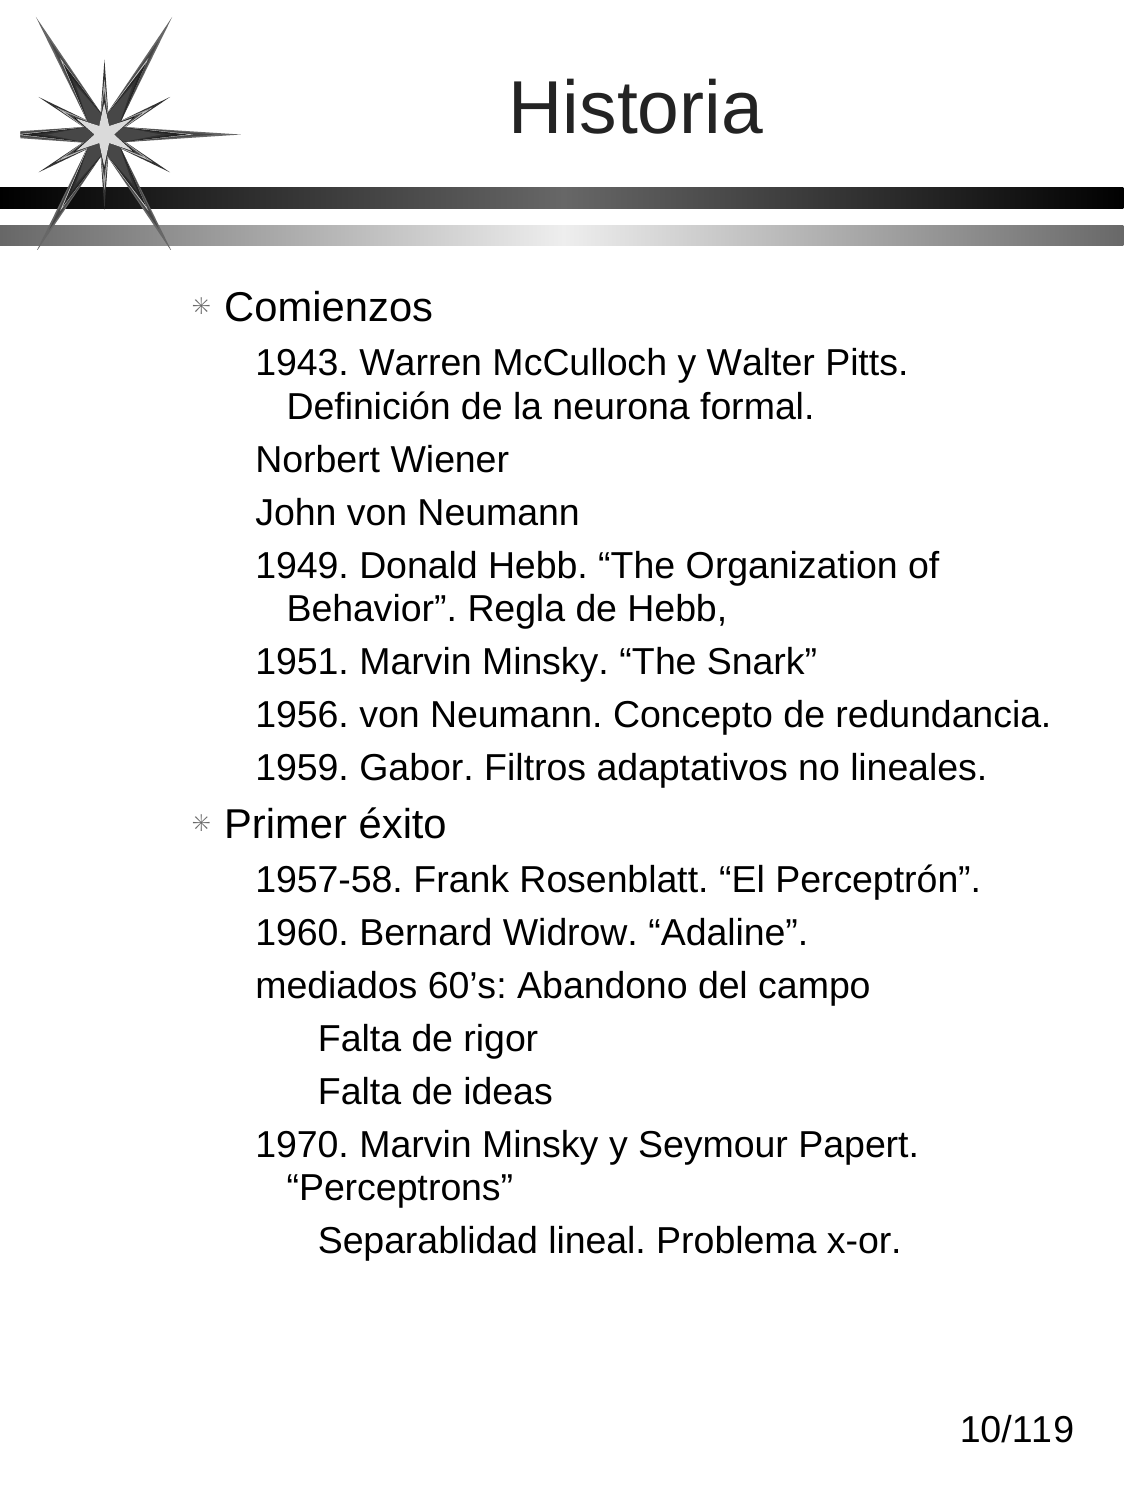

# Historia
Comienzos
1943. Warren McCulloch y Walter Pitts. Definición de la neurona formal.
Norbert Wiener
John von Neumann
1949. Donald Hebb. “The Organization of Behavior”. Regla de Hebb,
1951. Marvin Minsky. “The Snark”
1956. von Neumann. Concepto de redundancia.
1959. Gabor. Filtros adaptativos no lineales.
Primer éxito
1957-58. Frank Rosenblatt. “El Perceptrón”.
1960. Bernard Widrow. “Adaline”.
mediados 60’s: Abandono del campo
Falta de rigor
Falta de ideas
1970. Marvin Minsky y Seymour Papert. “Perceptrons”
Separablidad lineal. Problema x-or.